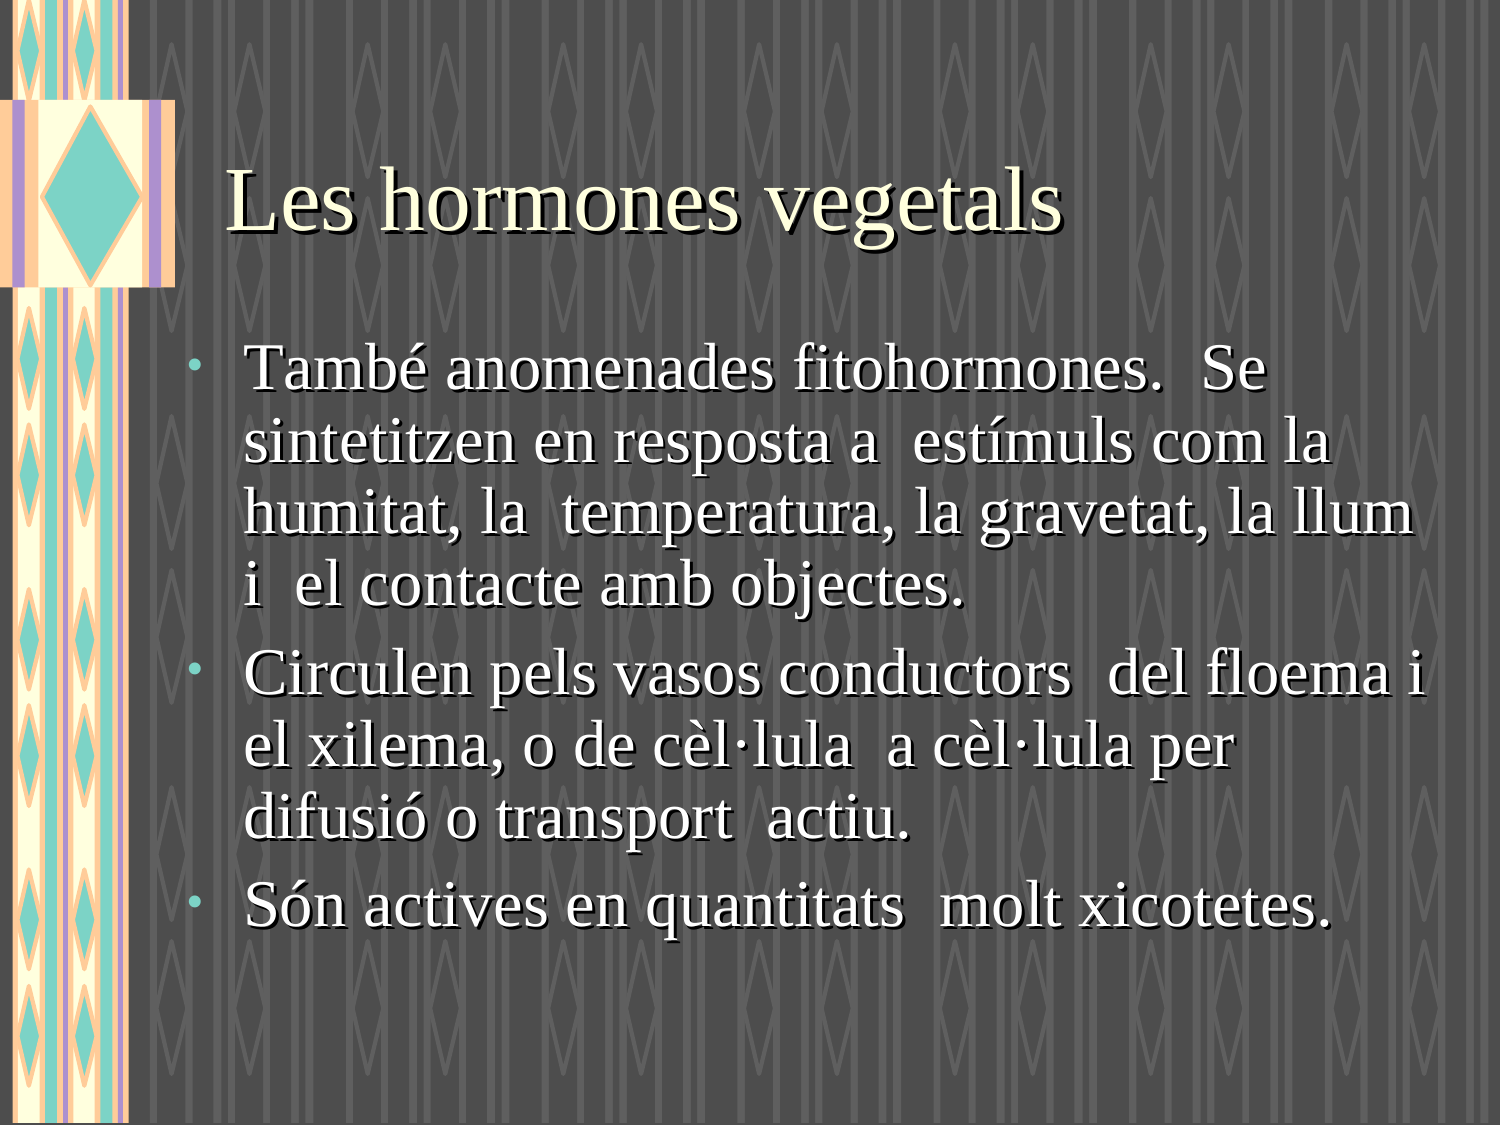

# Les hormones vegetals
També anomenades fitohormones. Se sintetitzen en resposta a estímuls com la humitat, la temperatura, la gravetat, la llum i el contacte amb objectes.
Circulen pels vasos conductors del floema i el xilema, o de cèl·lula a cèl·lula per difusió o transport actiu.
Són actives en quantitats molt xicotetes.